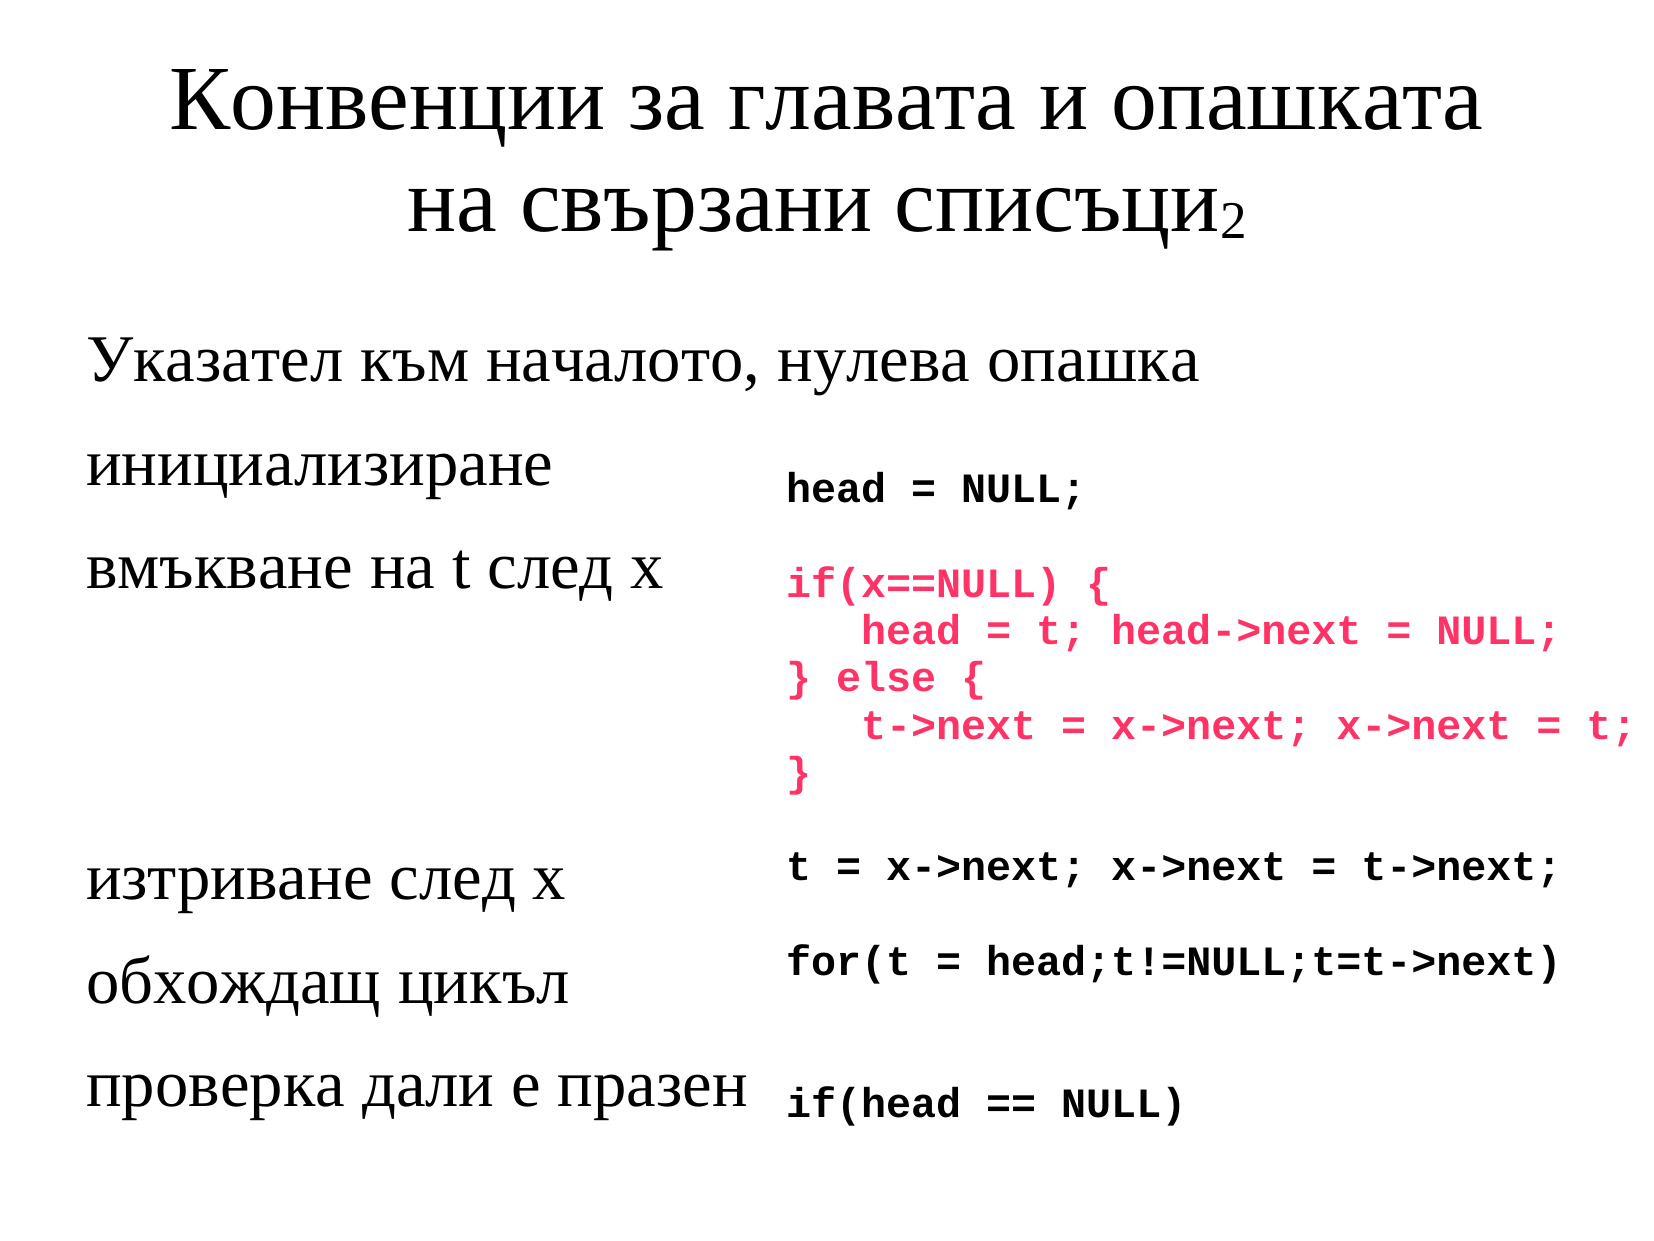

# Конвенции за главата и опашката на свързани списъци2
Указател към началото, нулева опашка
инициализиране
вмъкване на t след x
изтриване след x
обхождащ цикъл
проверка дали е празен
head = NULL;
if(x==NULL) {
	head = t; head->next = NULL;
} else {
	t->next = x->next; x->next = t;
}
t = x->next; x->next = t->next;
for(t = head;t!=NULL;t=t->next)
if(head == NULL)